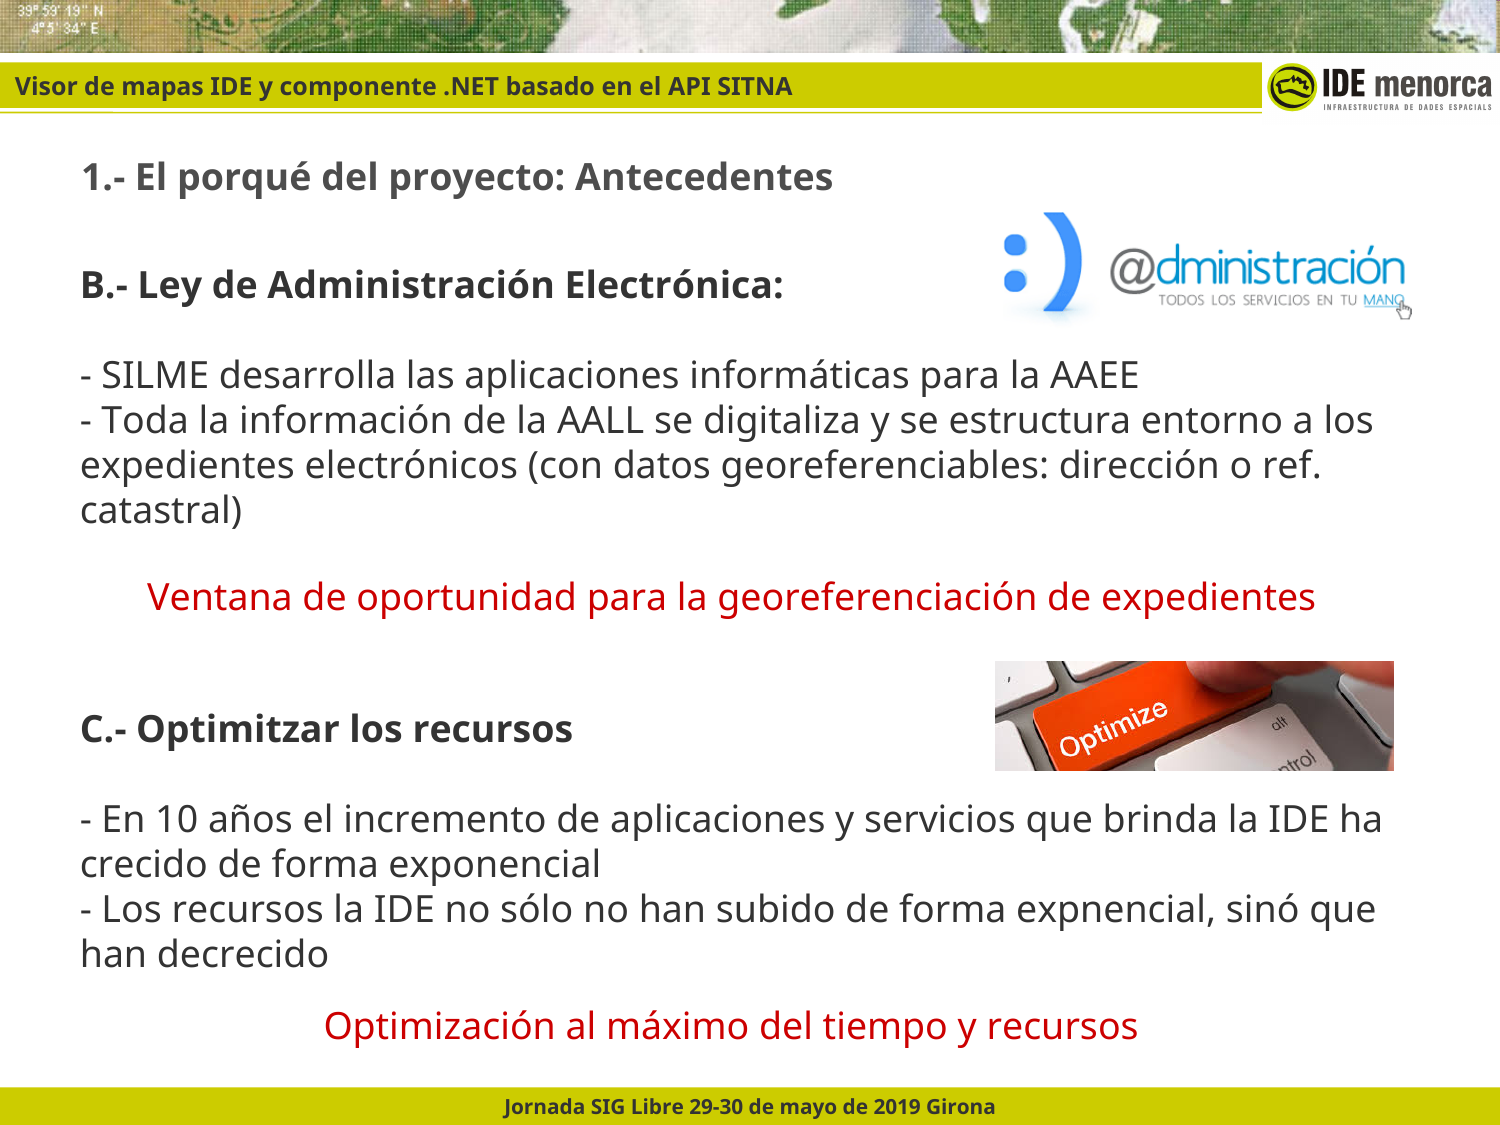

Visor de mapas IDE y componente .NET basado en el API SITNA
1.- El porqué del proyecto: Antecedentes
B.- Ley de Administración Electrónica:
- SILME desarrolla las aplicaciones informáticas para la AAEE
- Toda la información de la AALL se digitaliza y se estructura entorno a los expedientes electrónicos (con datos georeferenciables: dirección o ref. catastral)
Ventana de oportunidad para la georeferenciación de expedientes
C.- Optimitzar los recursos
- En 10 años el incremento de aplicaciones y servicios que brinda la IDE ha crecido de forma exponencial
- Los recursos la IDE no sólo no han subido de forma expnencial, sinó que han decrecido
Optimización al máximo del tiempo y recursos
Jornada SIG Libre 29-30 de mayo de 2019 Girona